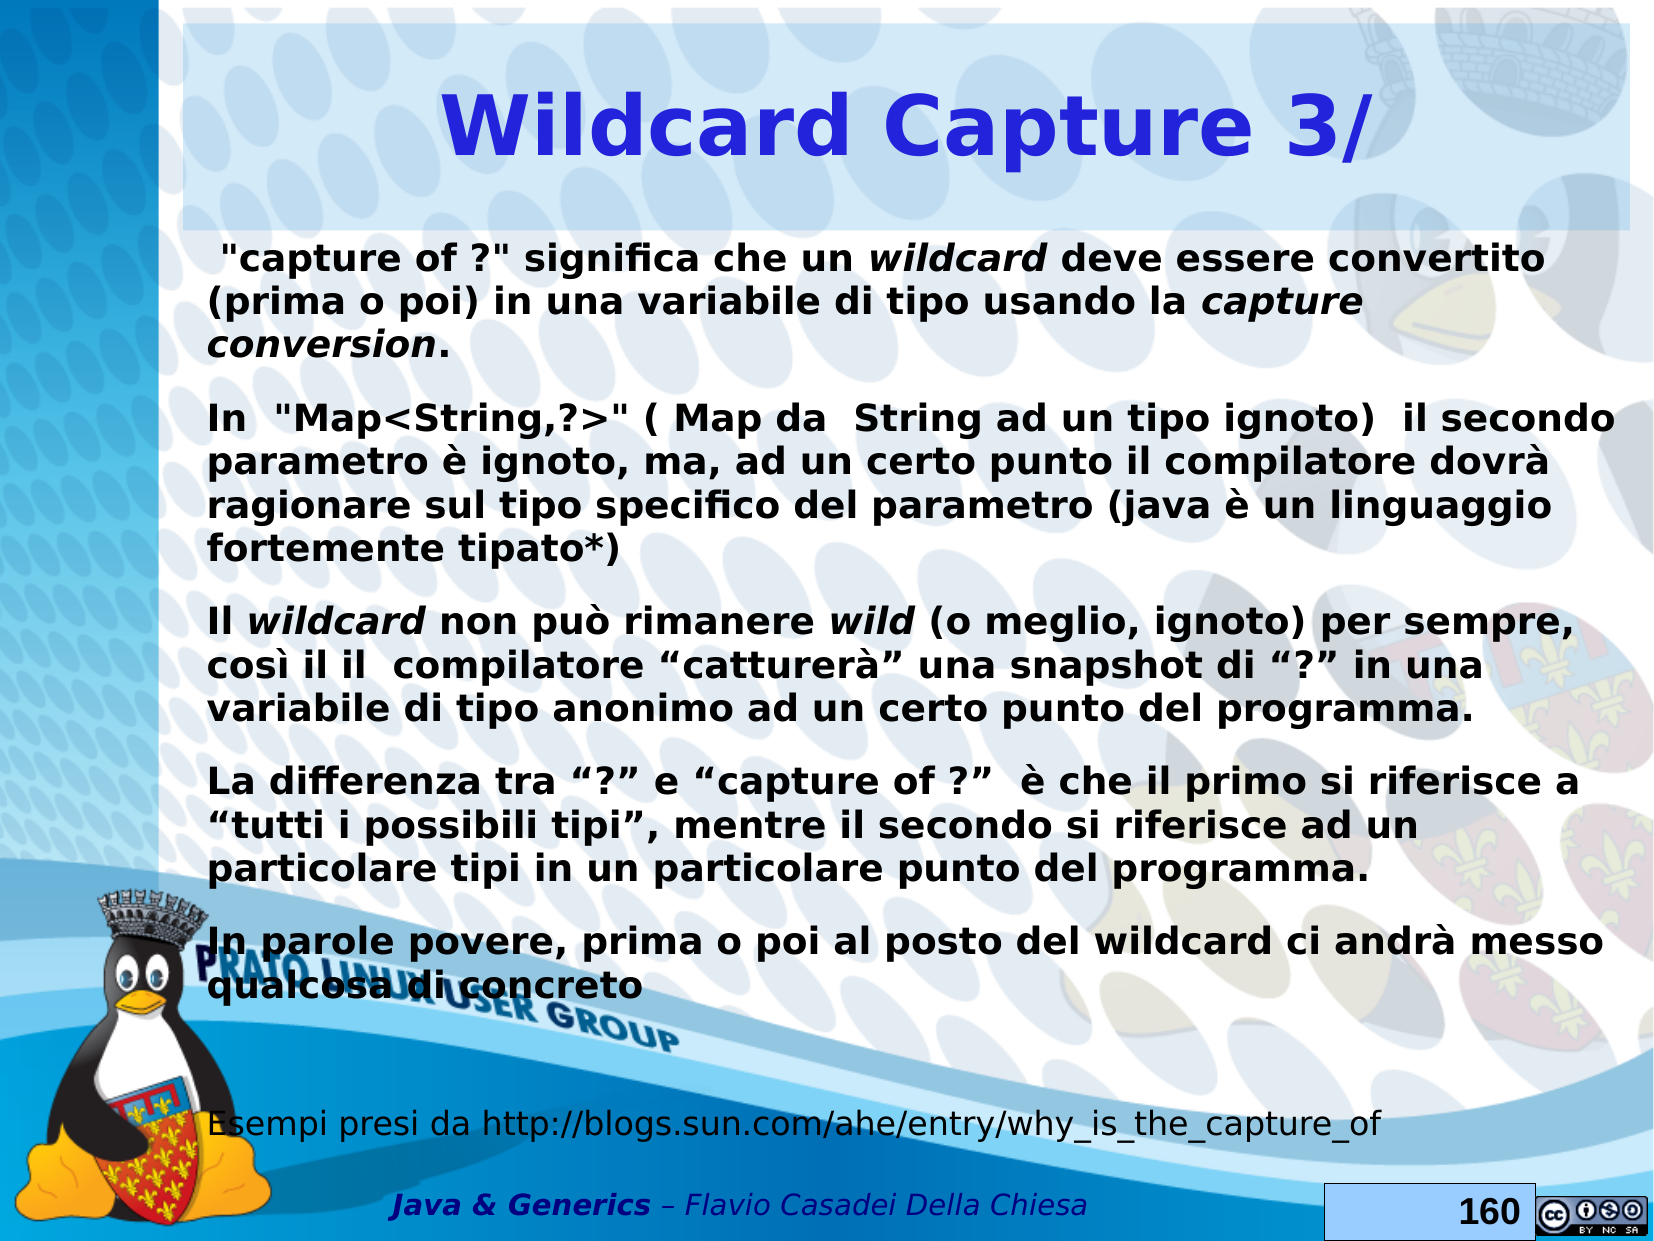

# Wildcard Capture 3/
 "capture of ?" significa che un wildcard deve essere convertito (prima o poi) in una variabile di tipo usando la capture conversion.
In "Map<String,?>" ( Map da String ad un tipo ignoto) il secondo parametro è ignoto, ma, ad un certo punto il compilatore dovrà ragionare sul tipo specifico del parametro (java è un linguaggio fortemente tipato*)
Il wildcard non può rimanere wild (o meglio, ignoto) per sempre, così il il compilatore “catturerà” una snapshot di “?” in una variabile di tipo anonimo ad un certo punto del programma.
La differenza tra “?” e “capture of ?” è che il primo si riferisce a “tutti i possibili tipi”, mentre il secondo si riferisce ad un particolare tipi in un particolare punto del programma.
In parole povere, prima o poi al posto del wildcard ci andrà messo qualcosa di concreto
Esempi presi da http://blogs.sun.com/ahe/entry/why_is_the_capture_of